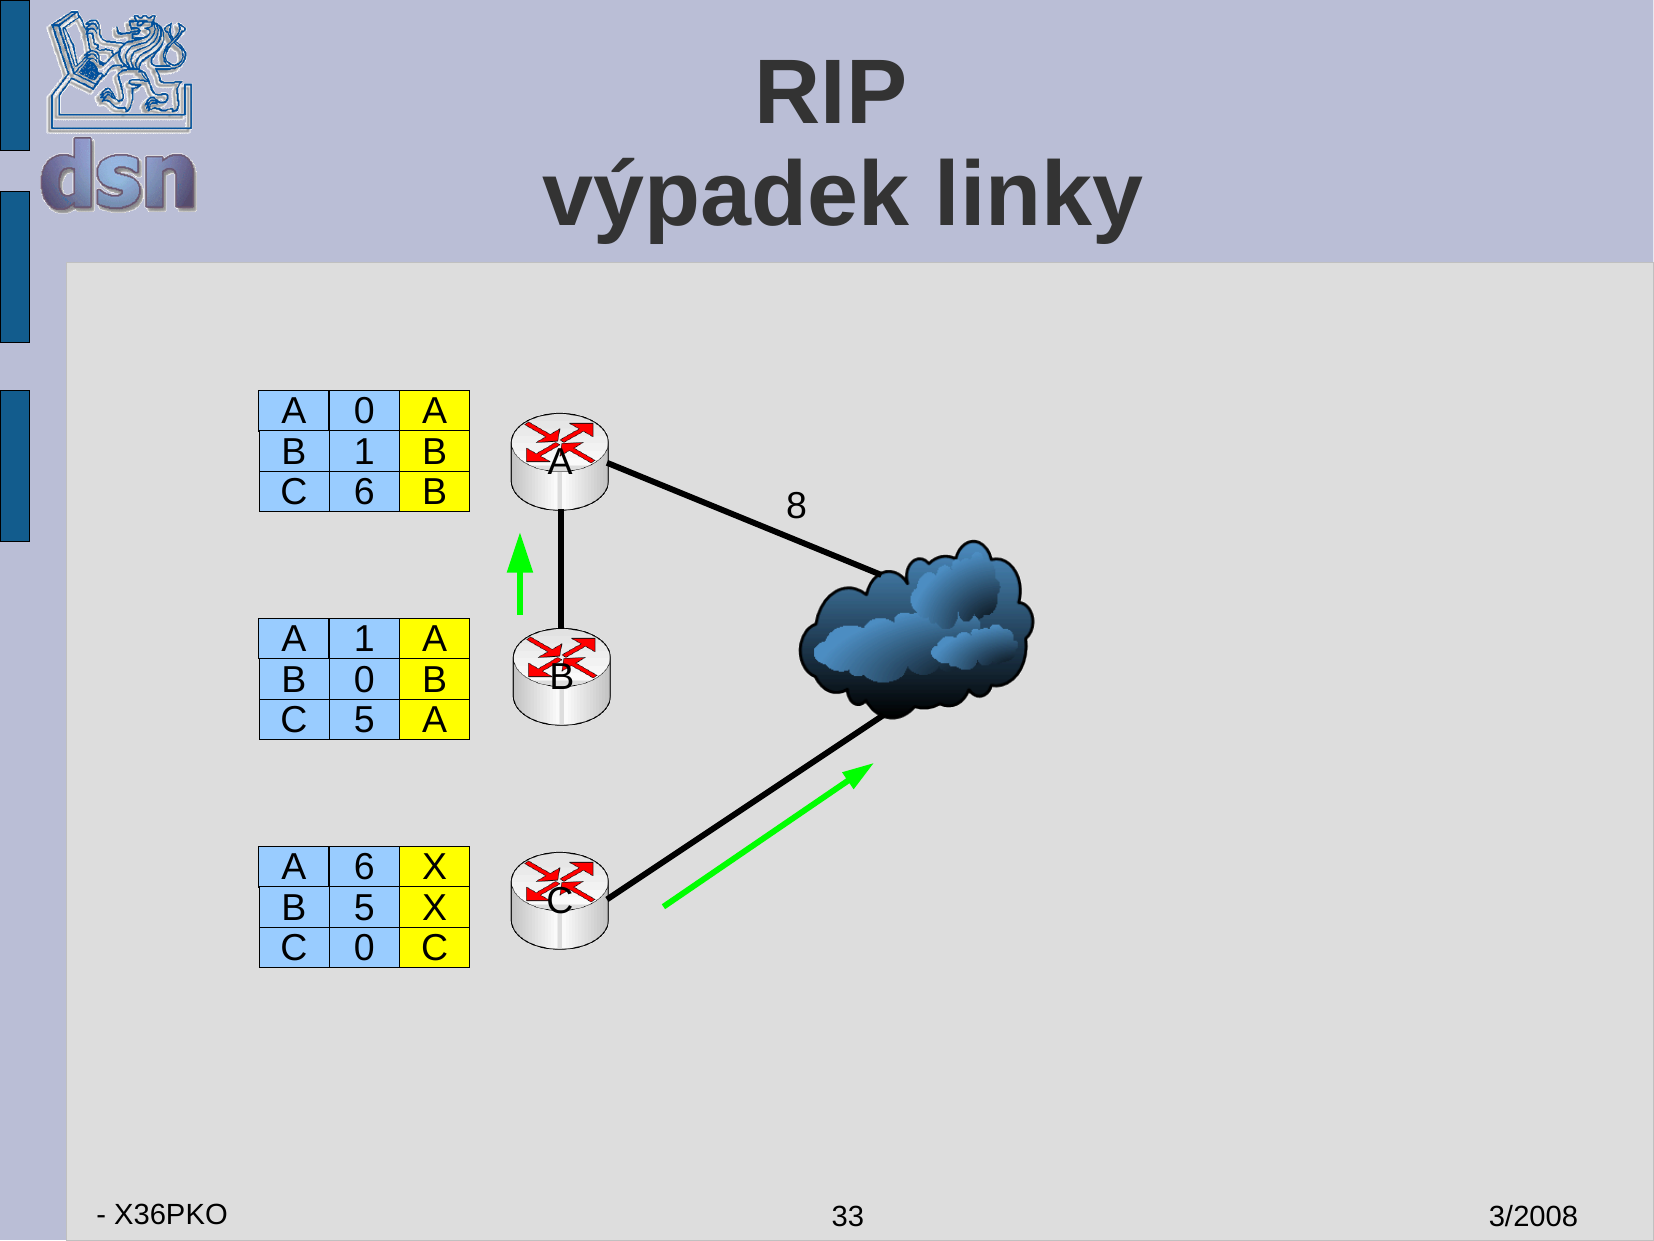

# RIP výpadek linky
A
0
A
B
1
B
C
6
B
A
8
A
1
A
B
0
B
C
5
A
B
A
6
X
B
5
X
C
0
C
C